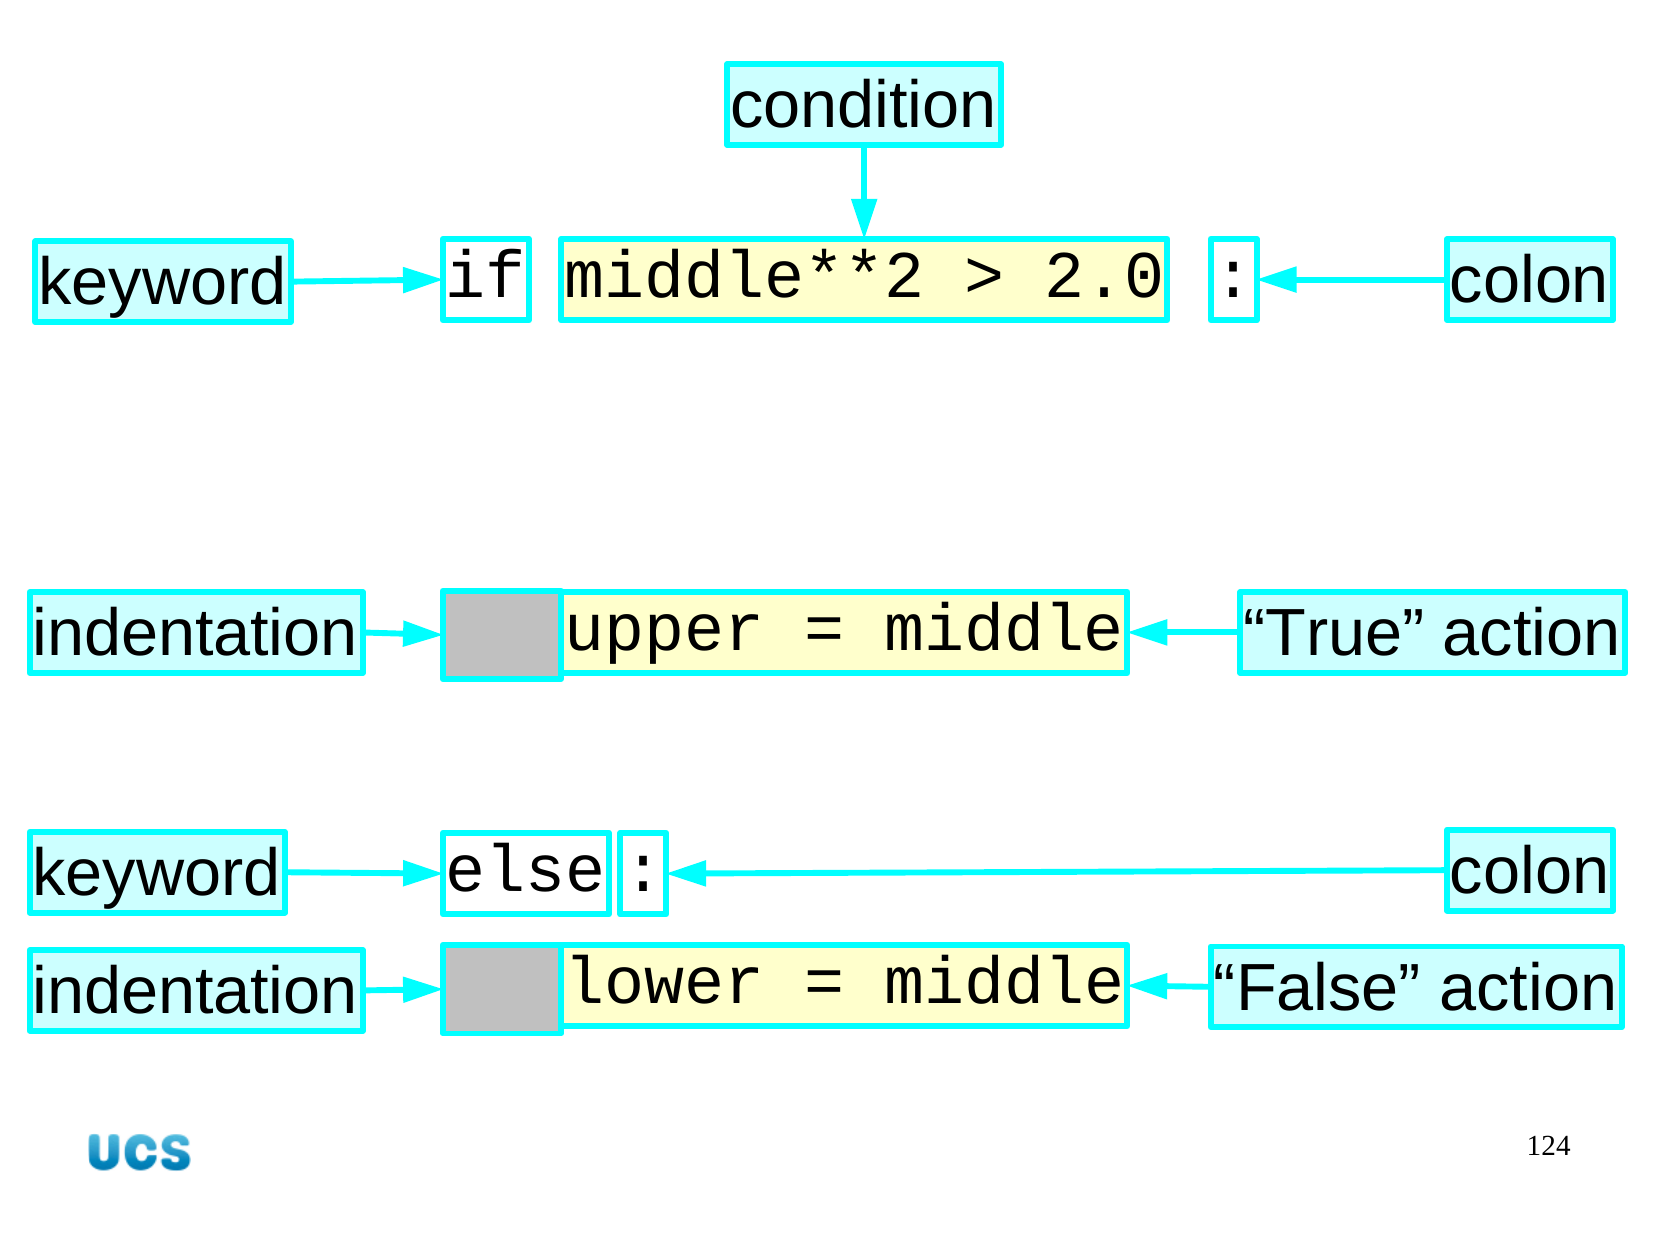

condition
if
middle**2 > 2.0
:
colon
keyword
upper = middle
“True” action
indentation
colon
keyword
else
:
lower = middle
“False” action
indentation
124